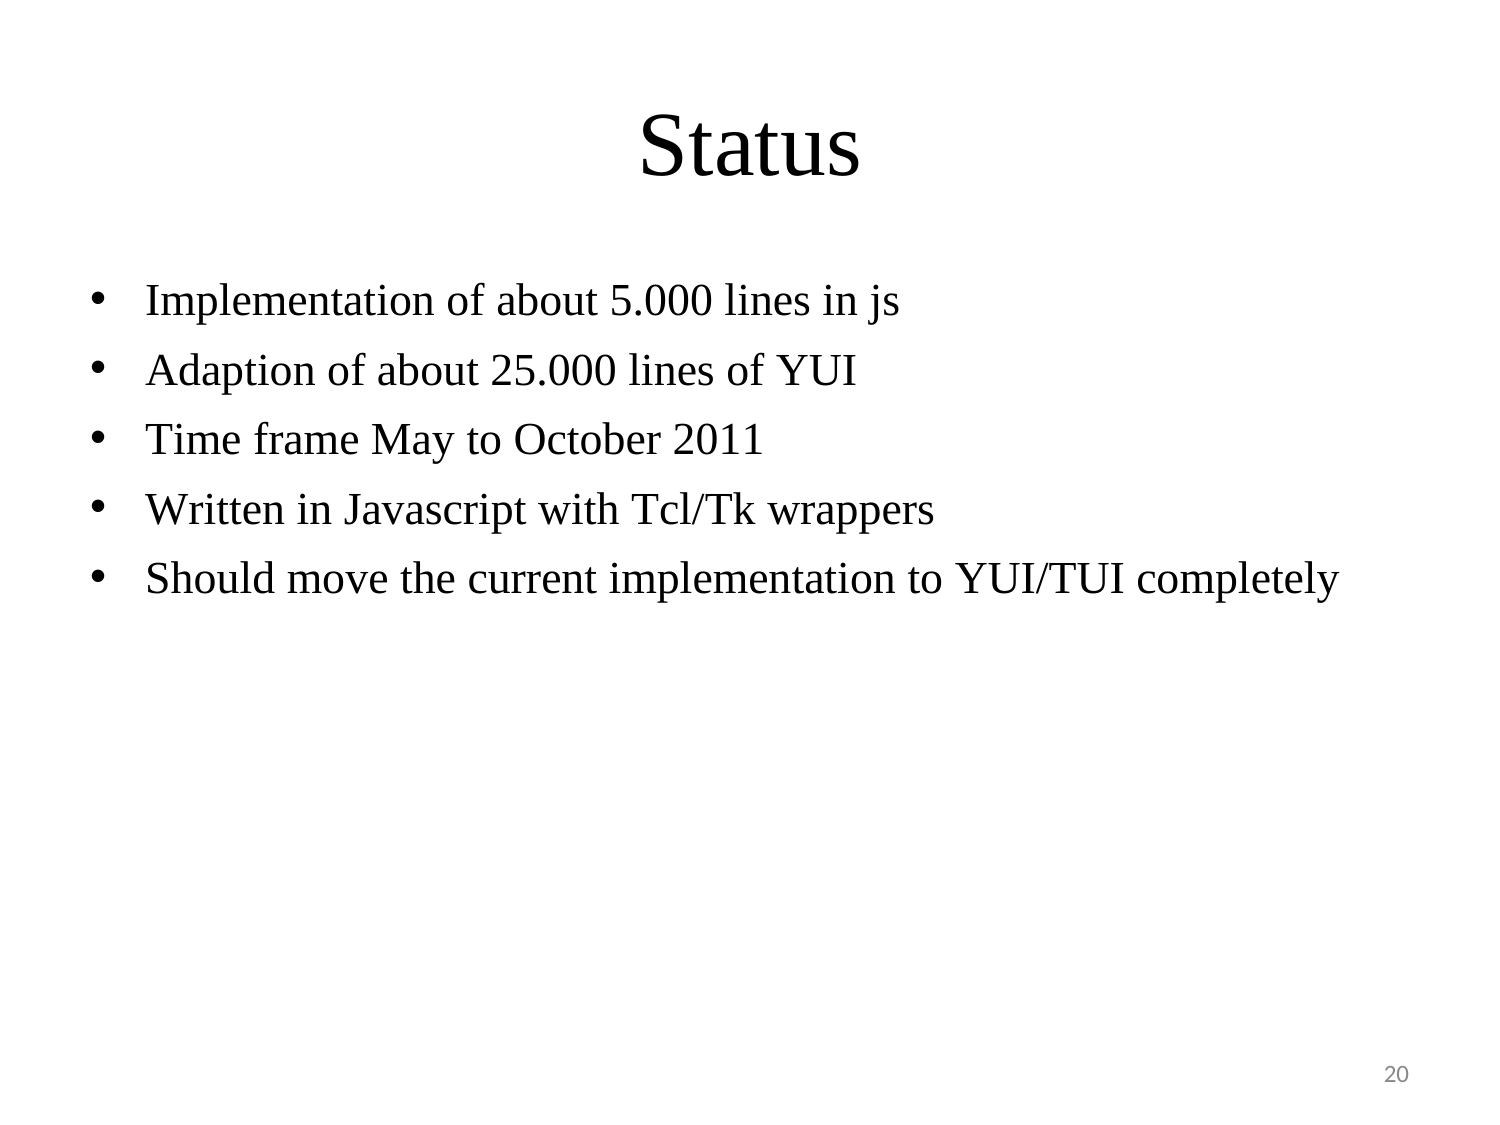

Status‏
Implementation of about 5.000 lines in js
Adaption of about 25.000 lines of YUI
Time frame May to October 2011
Written in Javascript with Tcl/Tk wrappers
Should move the current implementation to YUI/TUI completely
20